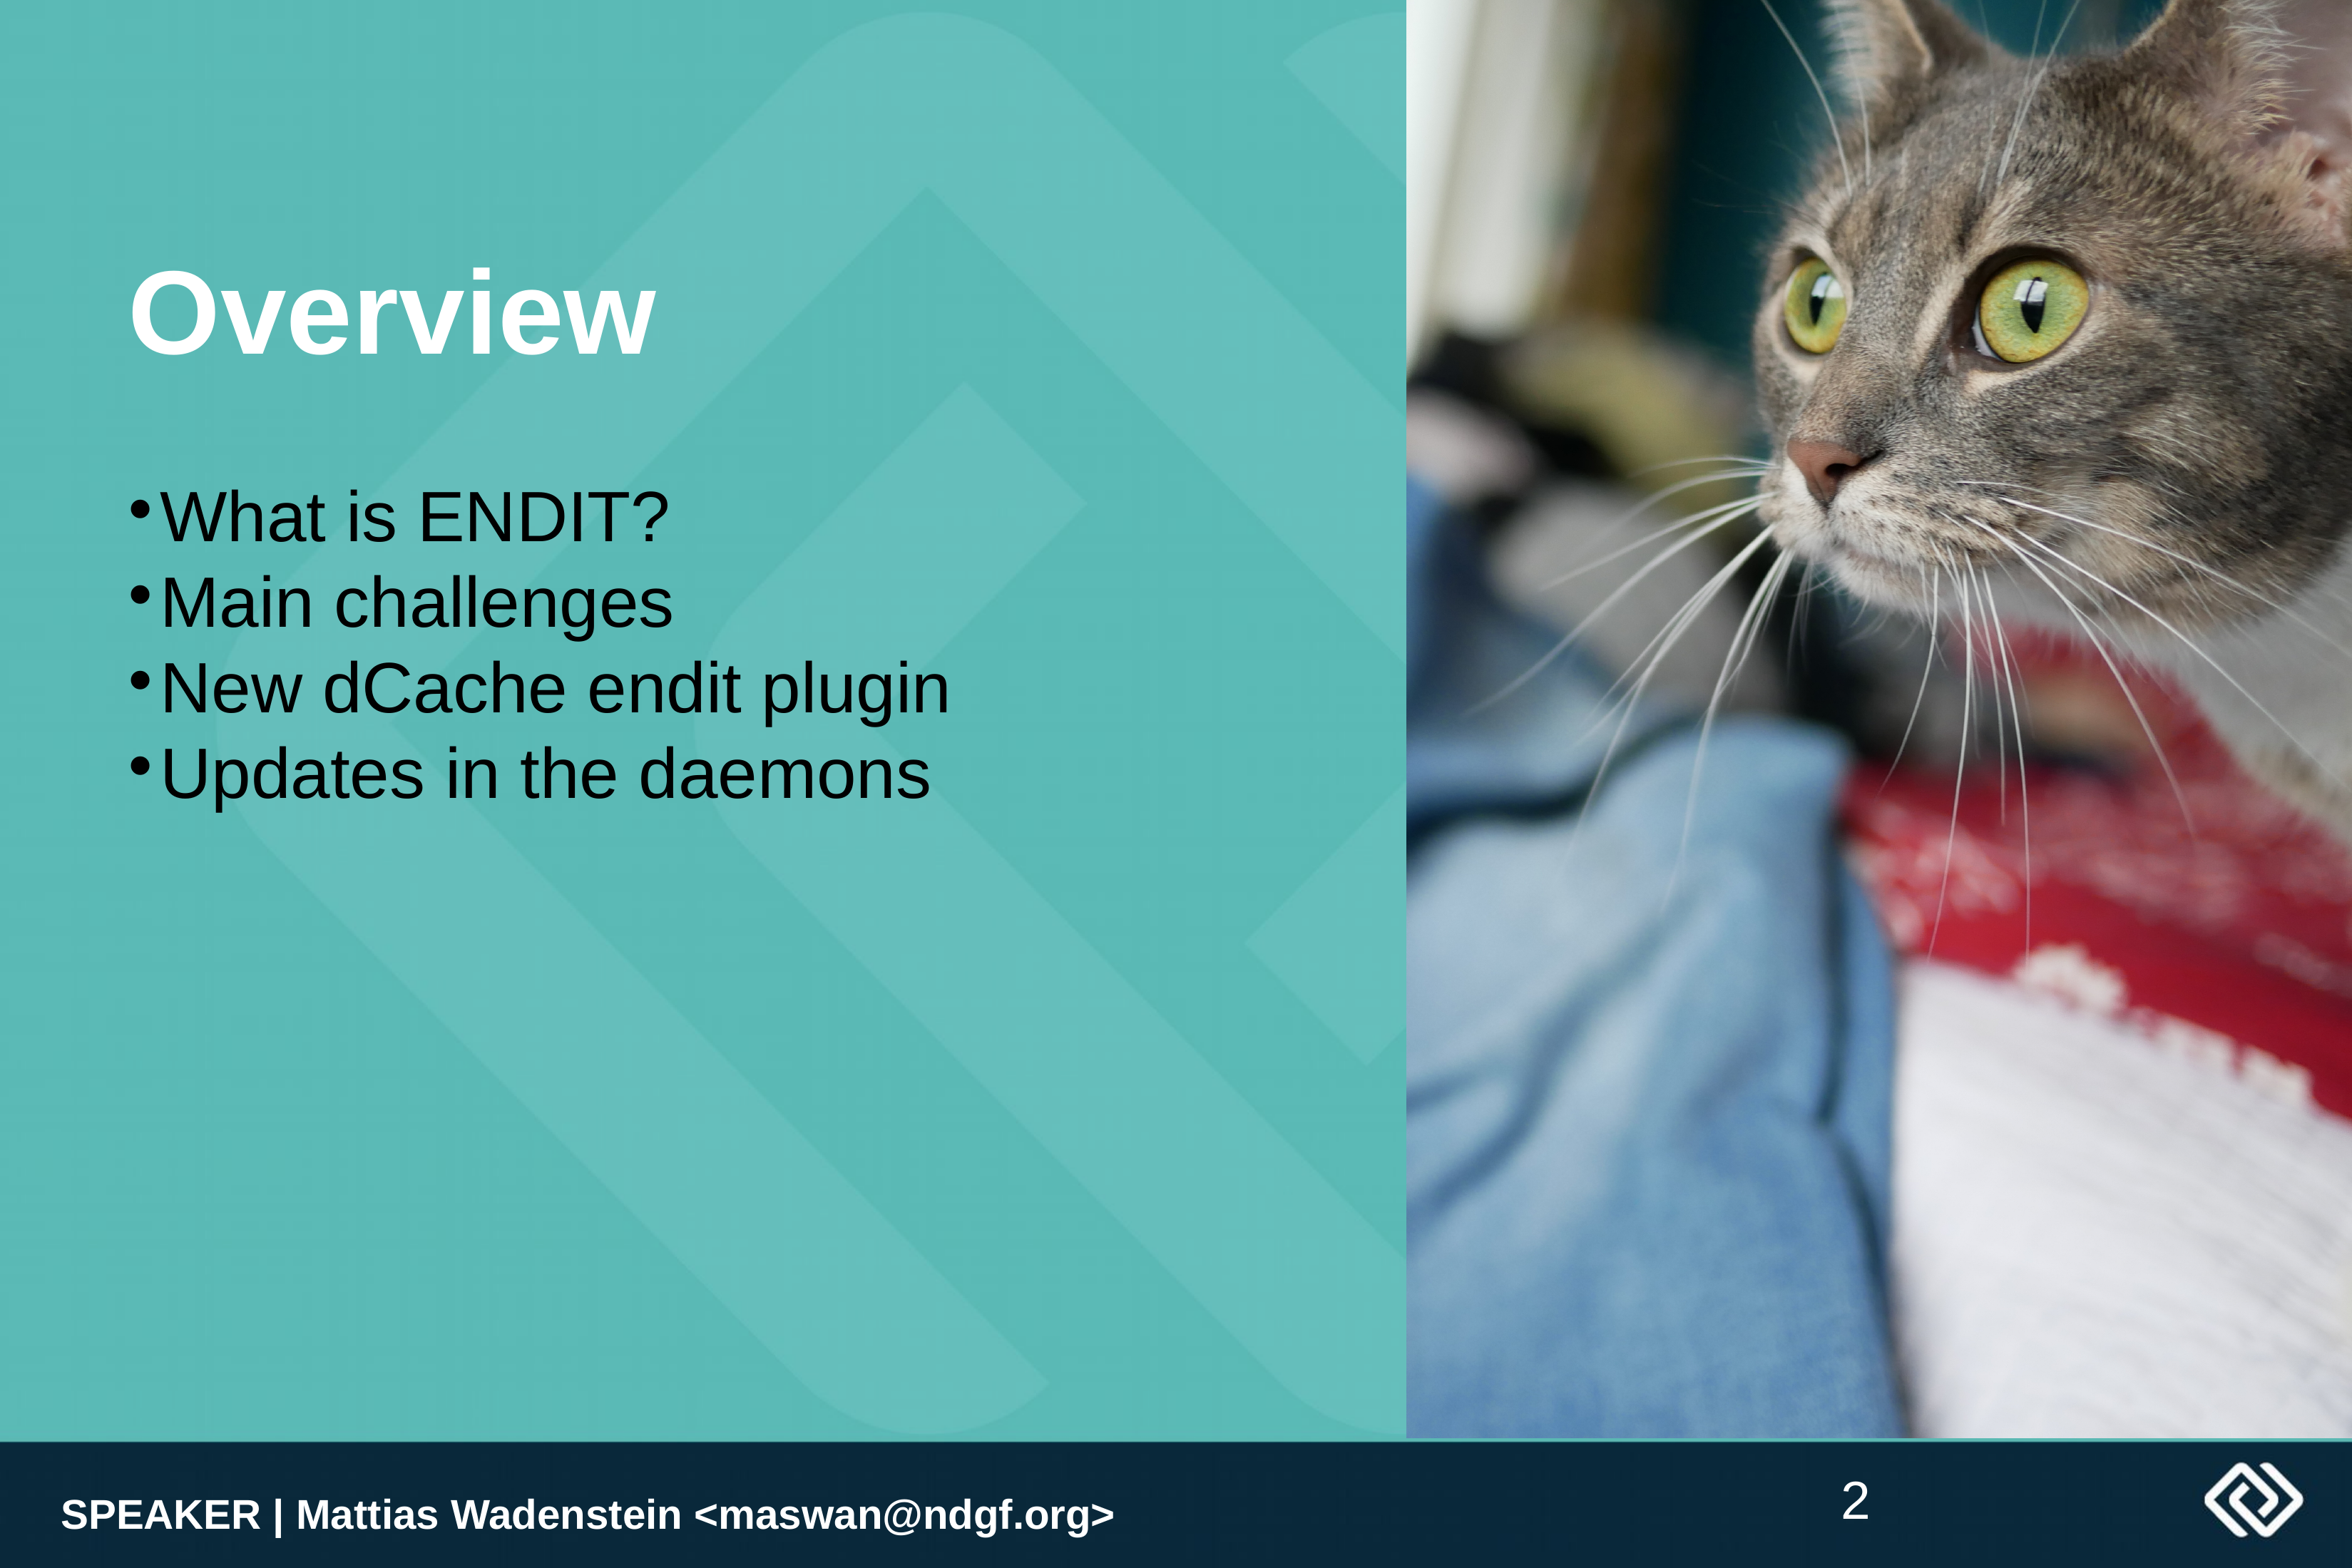

Overview
What is ENDIT?
Main challenges
New dCache endit plugin
Updates in the daemons